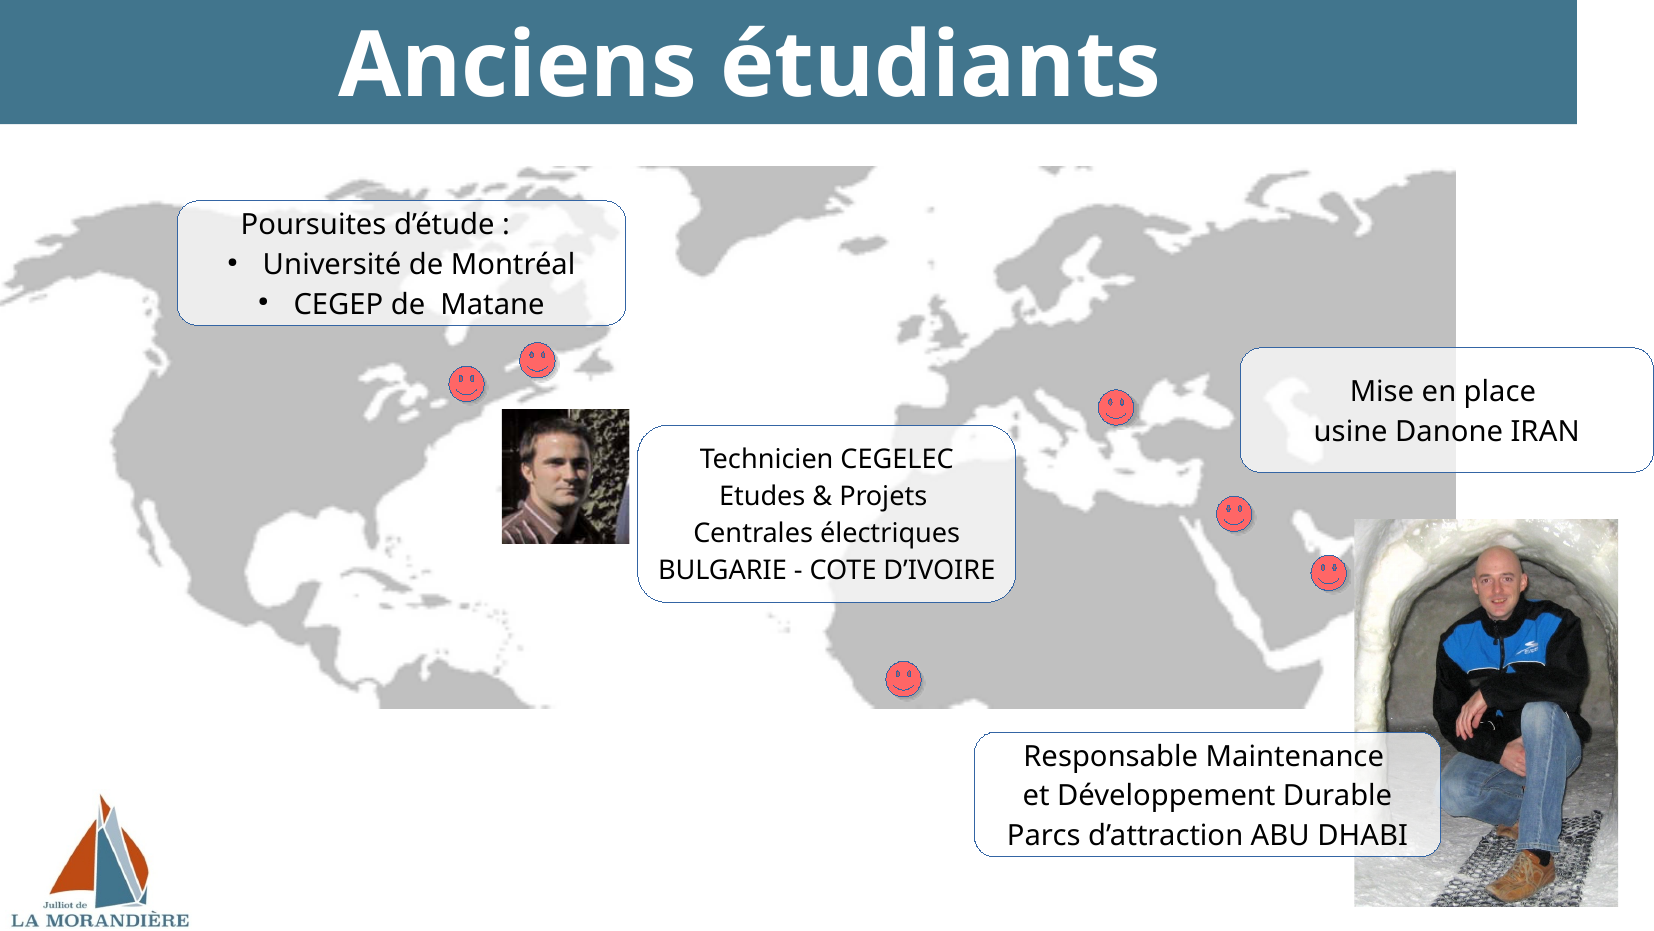

# Anciens étudiants
Poursuites d’étude :
Université de Montréal
CEGEP de Matane
Mise en place
usine Danone IRAN
Technicien CEGELEC
Etudes & Projets
Centrales électriques
BULGARIE - COTE D’IVOIRE
Responsable Maintenance
et Développement Durable
Parcs d’attraction ABU DHABI
Débouchés professionnels